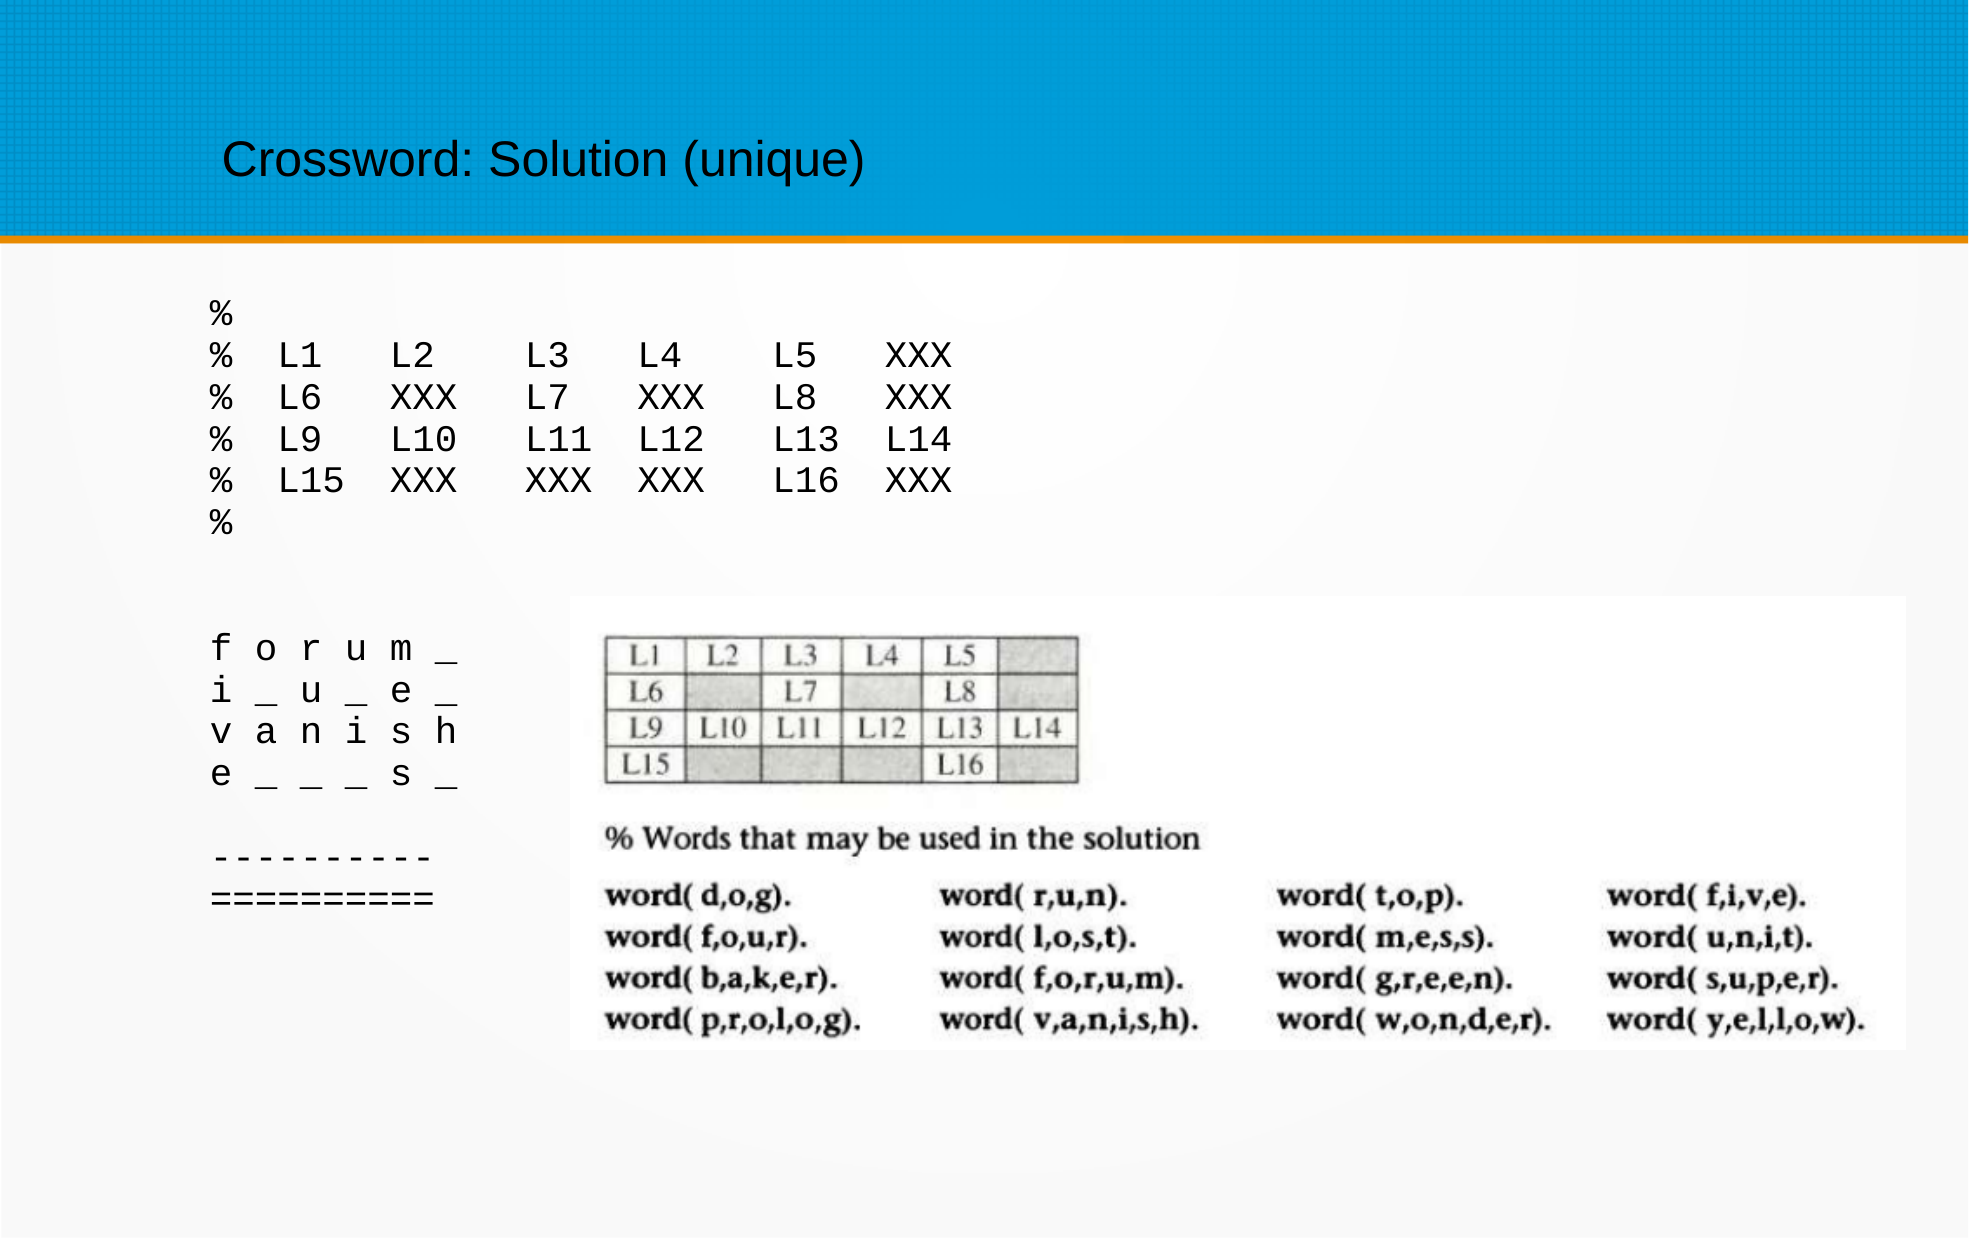

Crossword: Solution (unique)
%
% L1 L2 L3 L4 L5 XXX
% L6 XXX L7 XXX L8 XXX
% L9 L10 L11 L12 L13 L14
% L15 XXX XXX XXX L16 XXX
%
f o r u m _
i _ u _ e _
v a n i s h
e _ _ _ s _
----------
==========